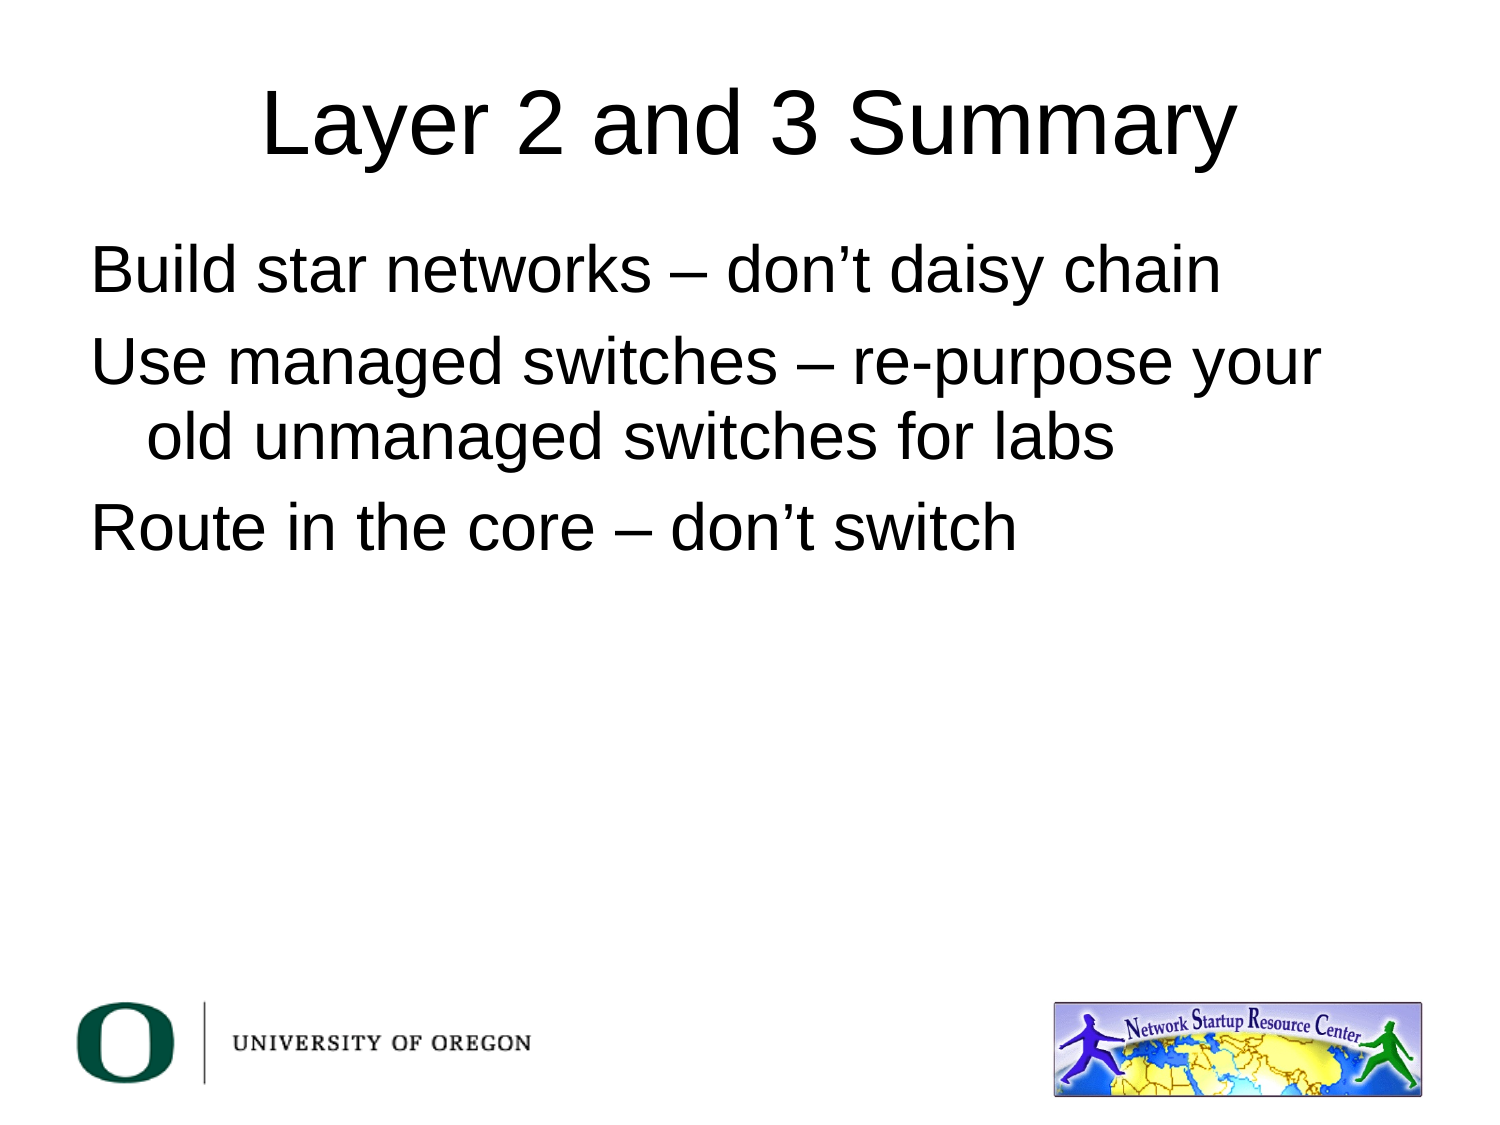

# Layer 2 and 3 Summary
Build star networks – don’t daisy chain
Use managed switches – re-purpose your old unmanaged switches for labs
Route in the core – don’t switch